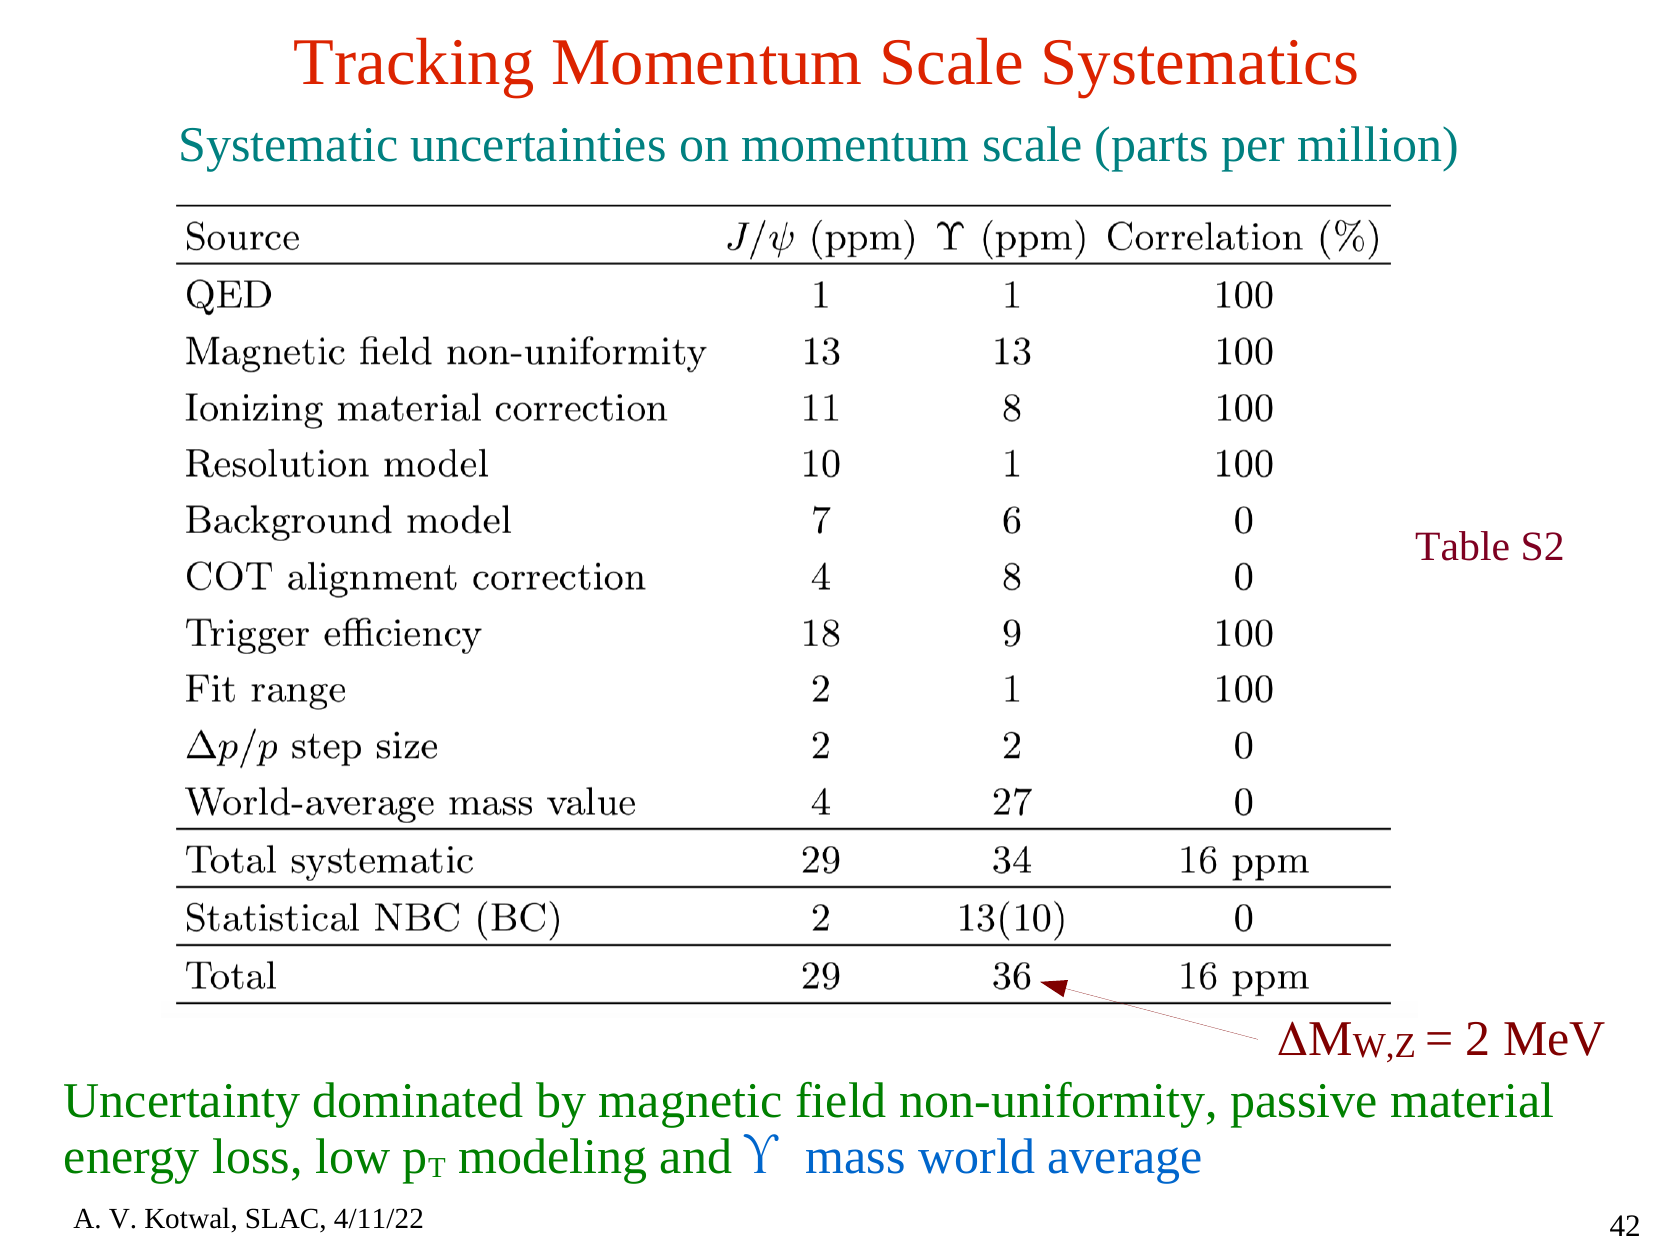

# Tracking Momentum Scale Systematics
Systematic uncertainties on momentum scale (parts per million)
Table S2
ΔMW,Z = 2 MeV
Uncertainty dominated by magnetic field non-uniformity, passive material
energy loss, low pT modeling and ϒ mass world average
A. V. Kotwal, SLAC, 4/11/22